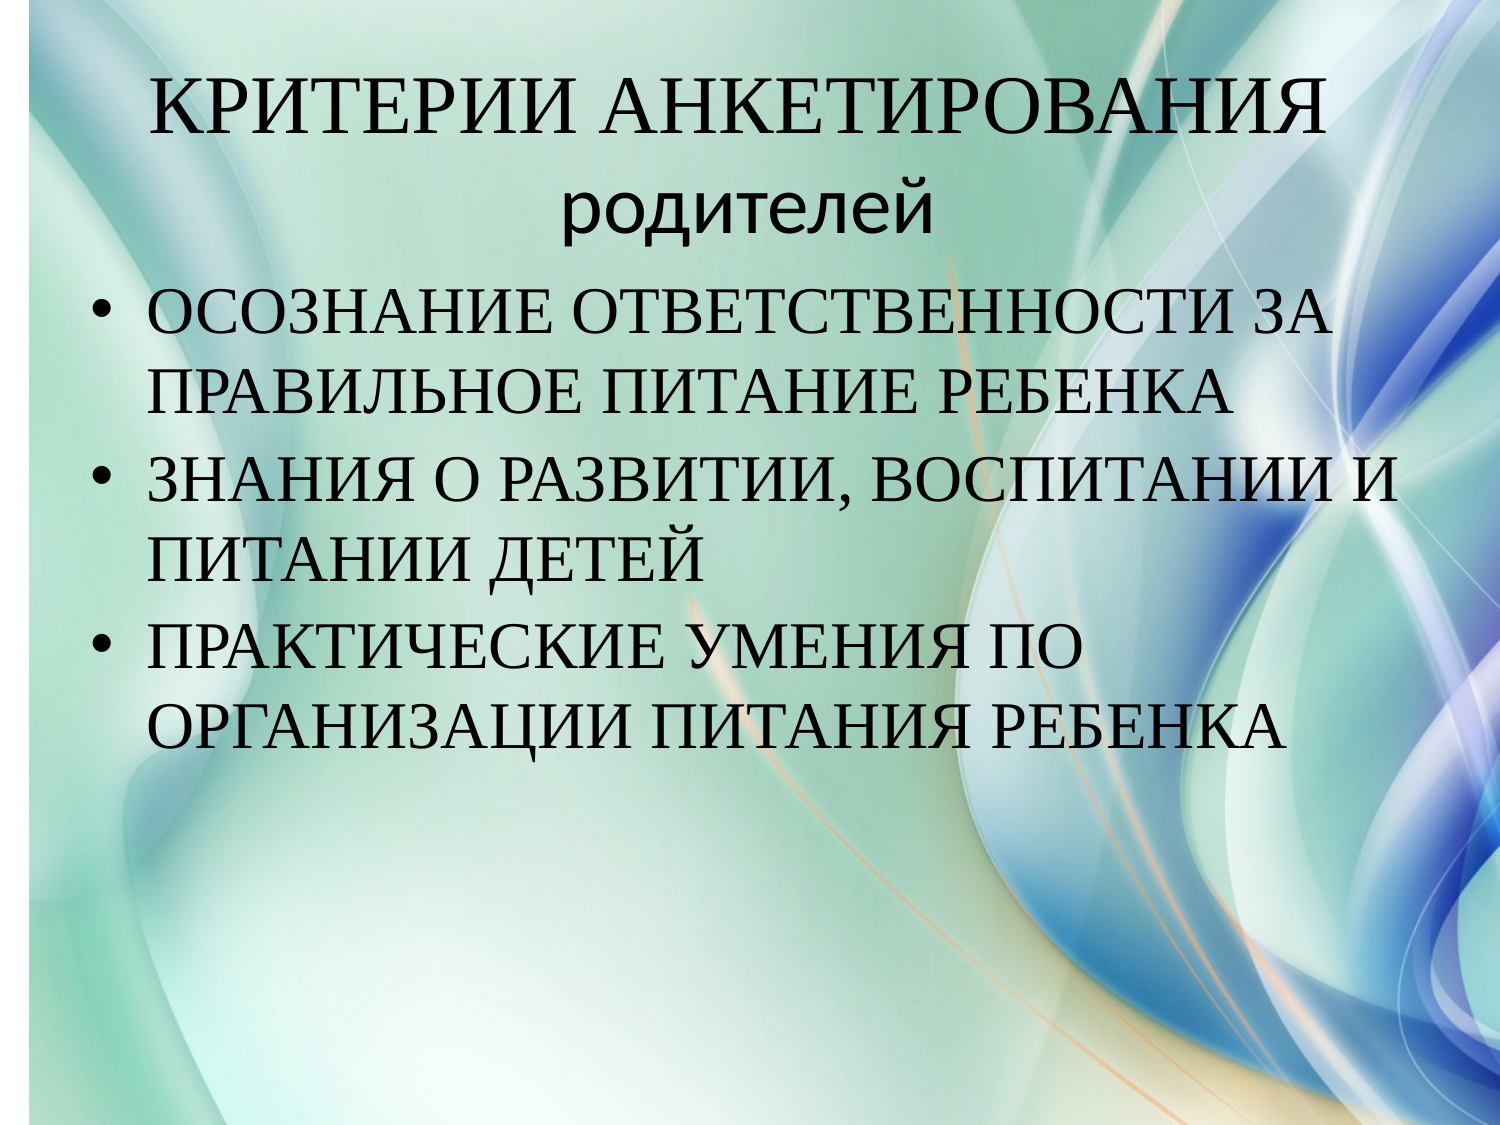

# КРИТЕРИИ АНКЕТИРОВАНИЯ родителей
ОСОЗНАНИЕ ОТВЕТСТВЕННОСТИ ЗА ПРАВИЛЬНОЕ ПИТАНИЕ РЕБЕНКА
ЗНАНИЯ О РАЗВИТИИ, ВОСПИТАНИИ И ПИТАНИИ ДЕТЕЙ
ПРАКТИЧЕСКИЕ УМЕНИЯ ПО ОРГАНИЗАЦИИ ПИТАНИЯ РЕБЕНКА